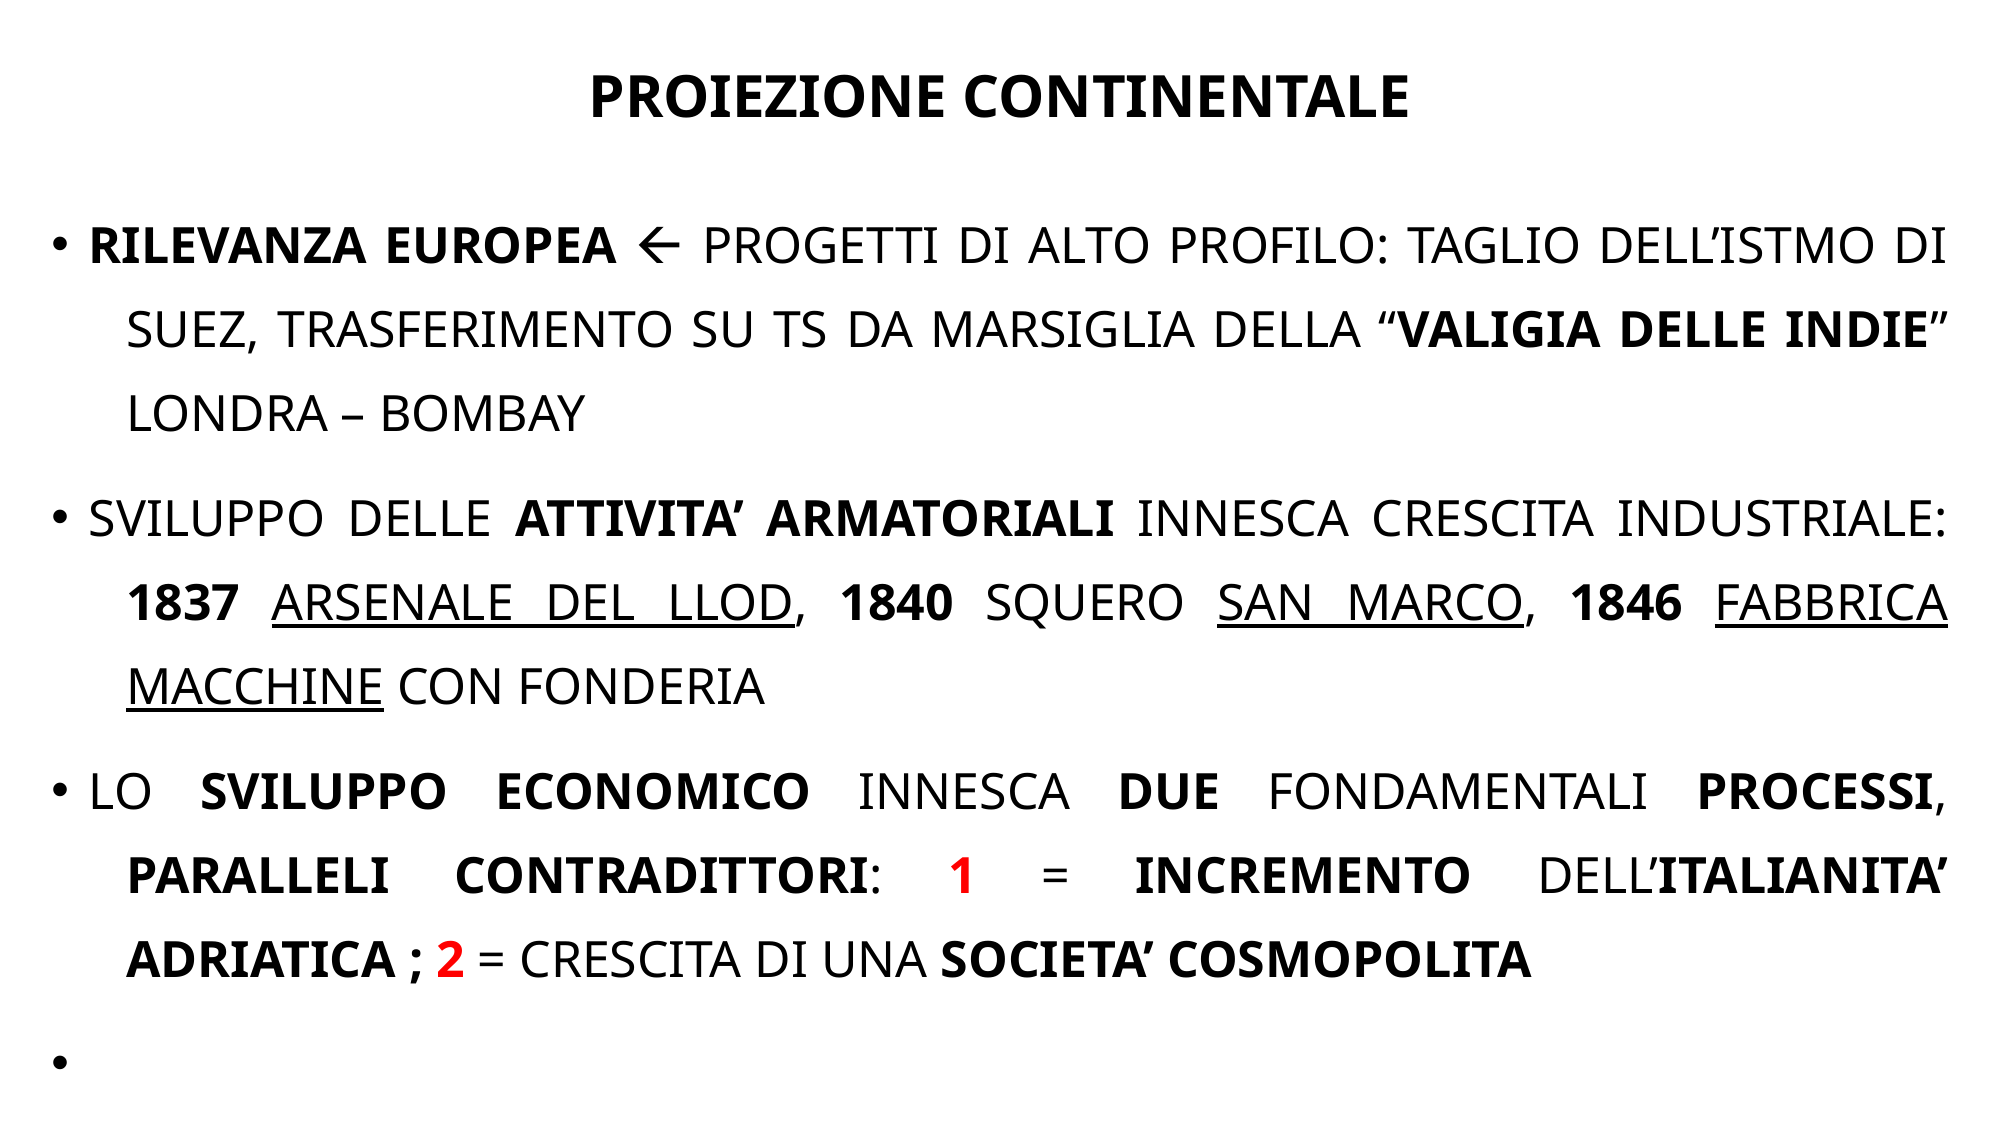

# PROIEZIONE CONTINENTALE
RILEVANZA EUROPEA  PROGETTI DI ALTO PROFILO: TAGLIO DELL’ISTMO DI SUEZ, TRASFERIMENTO SU TS DA MARSIGLIA DELLA “VALIGIA DELLE INDIE” LONDRA – BOMBAY
SVILUPPO DELLE ATTIVITA’ ARMATORIALI INNESCA CRESCITA INDUSTRIALE: 1837 ARSENALE DEL LLOD, 1840 SQUERO SAN MARCO, 1846 FABBRICA MACCHINE CON FONDERIA
LO SVILUPPO ECONOMICO INNESCA DUE FONDAMENTALI PROCESSI, PARALLELI CONTRADITTORI: 1 = INCREMENTO DELL’ITALIANITA’ ADRIATICA ; 2 = CRESCITA DI UNA SOCIETA’ COSMOPOLITA